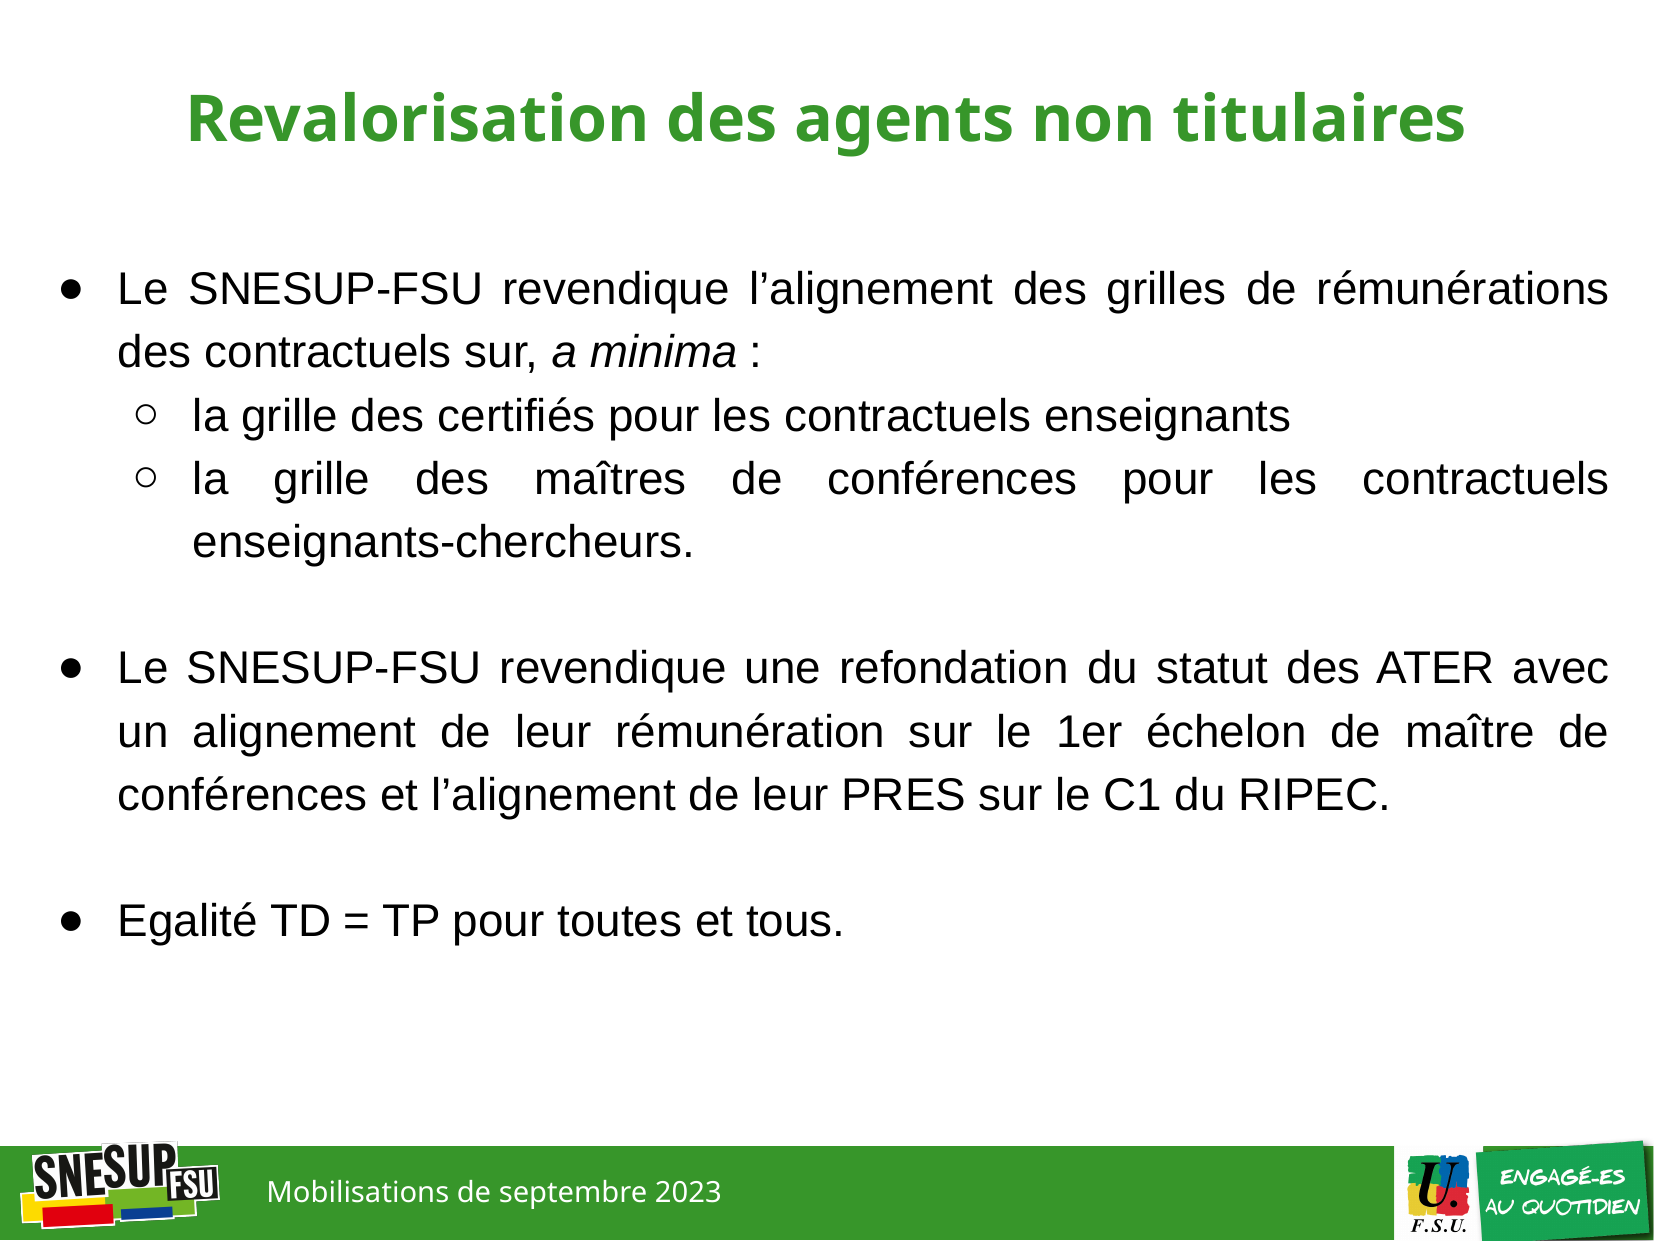

# Revalorisation des agents non titulaires
Le SNESUP-FSU revendique l’alignement des grilles de rémunérations des contractuels sur, a minima :
la grille des certifiés pour les contractuels enseignants
la grille des maîtres de conférences pour les contractuels enseignants-chercheurs.
Le SNESUP-FSU revendique une refondation du statut des ATER avec un alignement de leur rémunération sur le 1er échelon de maître de conférences et l’alignement de leur PRES sur le C1 du RIPEC.
Egalité TD = TP pour toutes et tous.